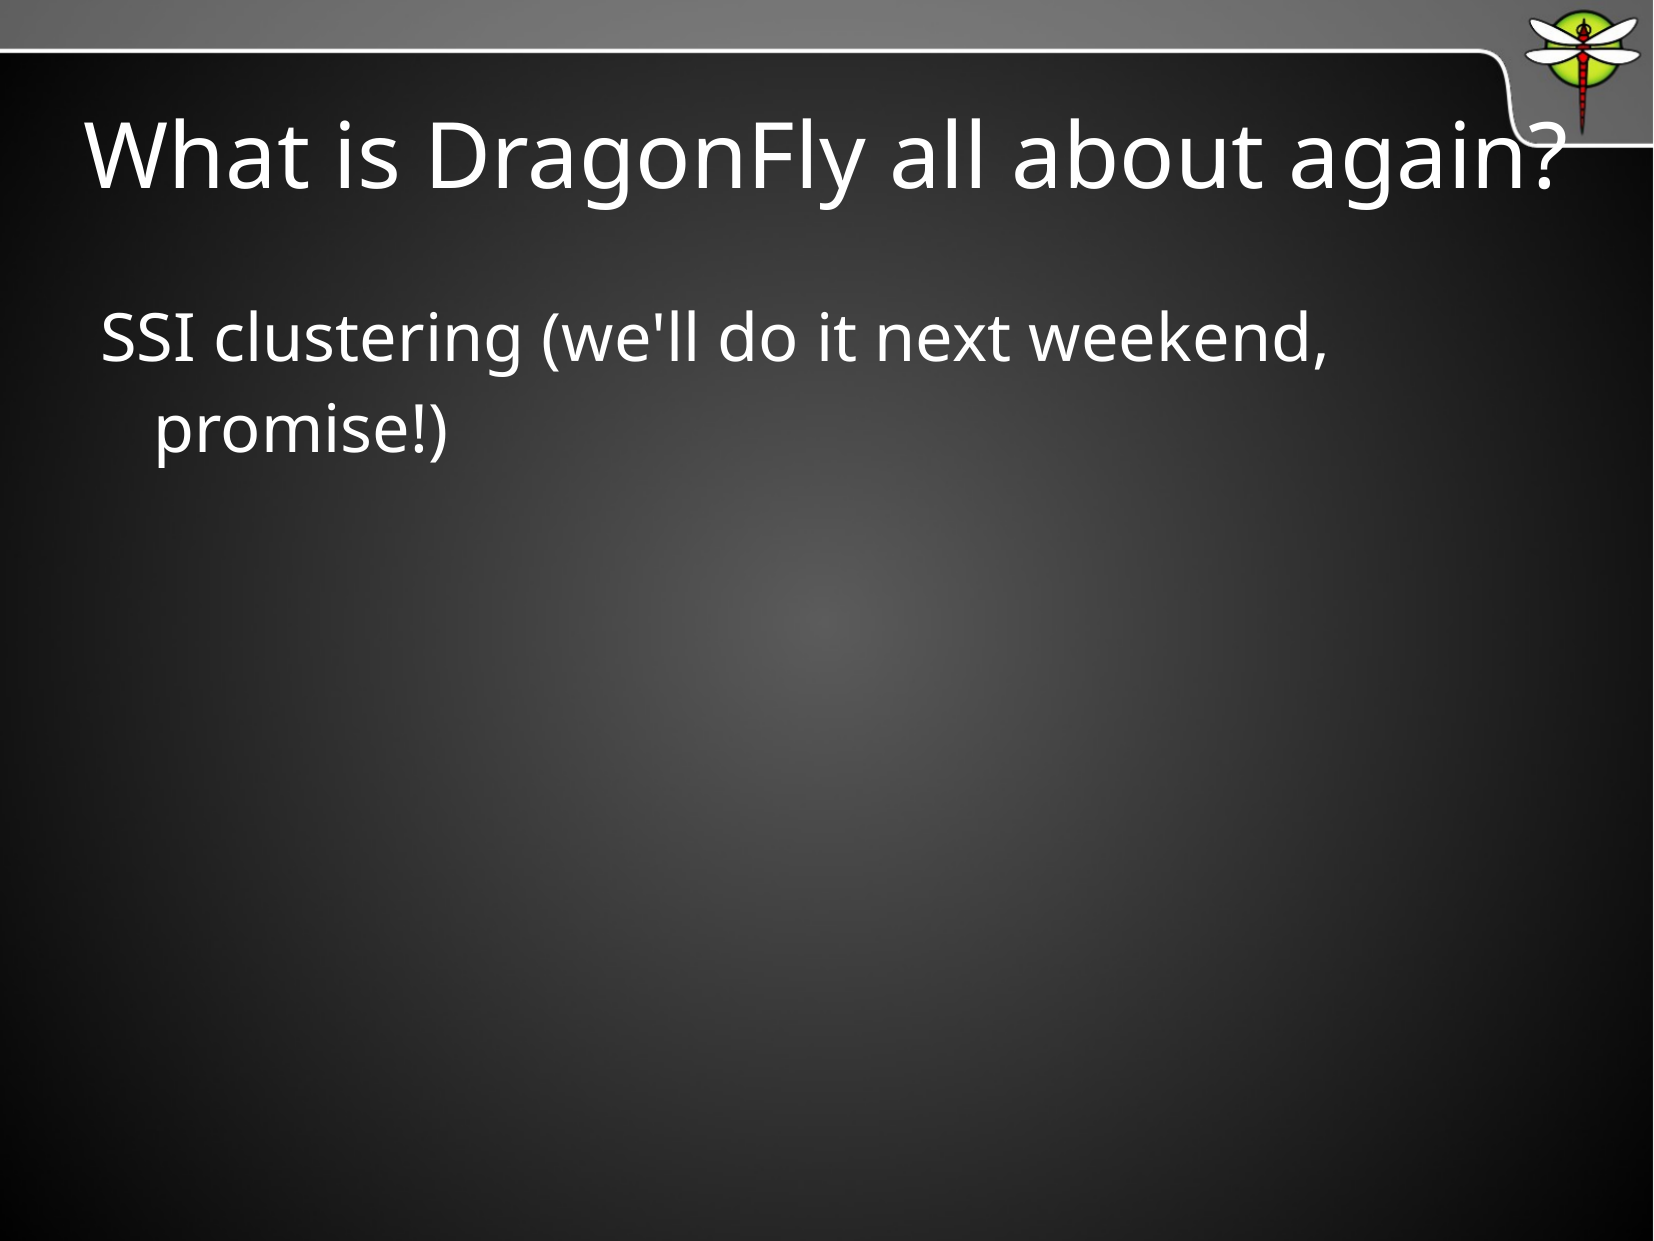

# What is DragonFly all about again?
SSI clustering (we'll do it next weekend, promise!)